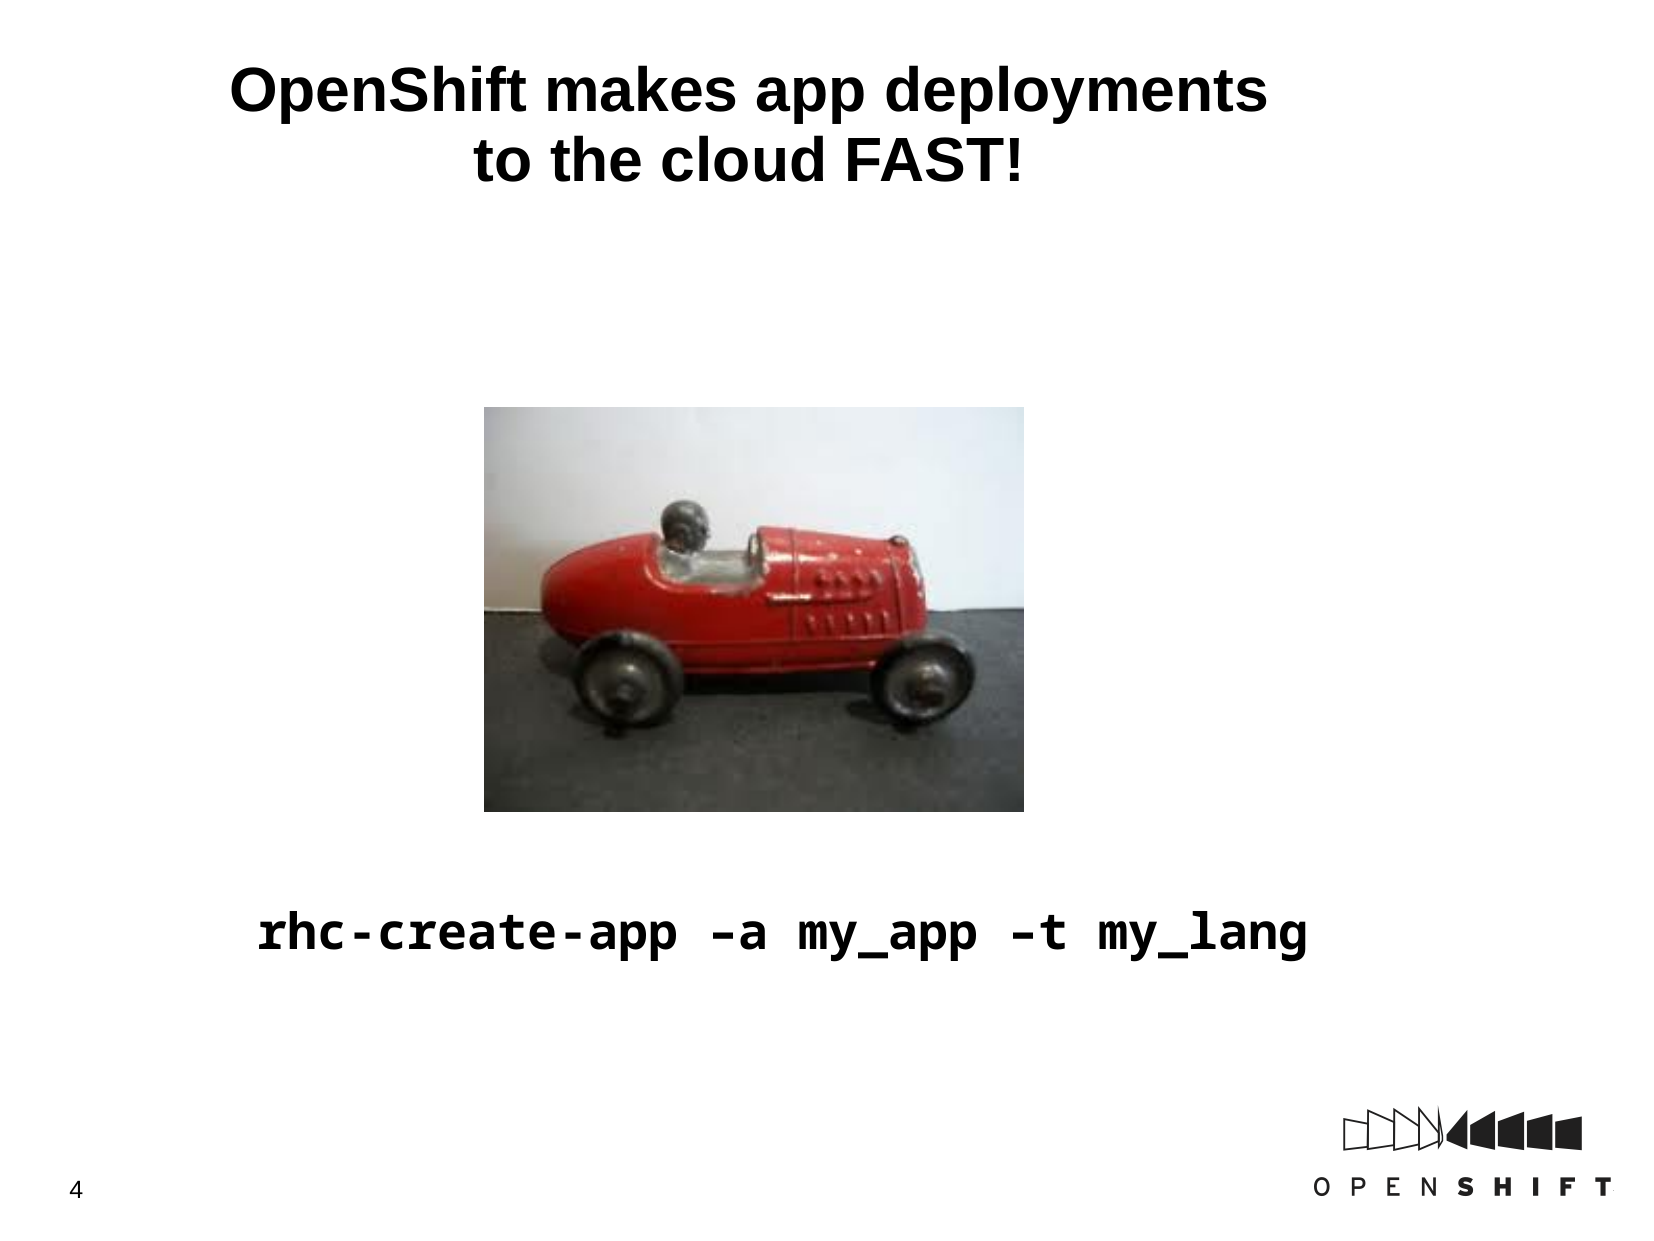

# OpenShift makes app deployments to the cloud FAST!
rhc-create-app –a my_app –t my_lang